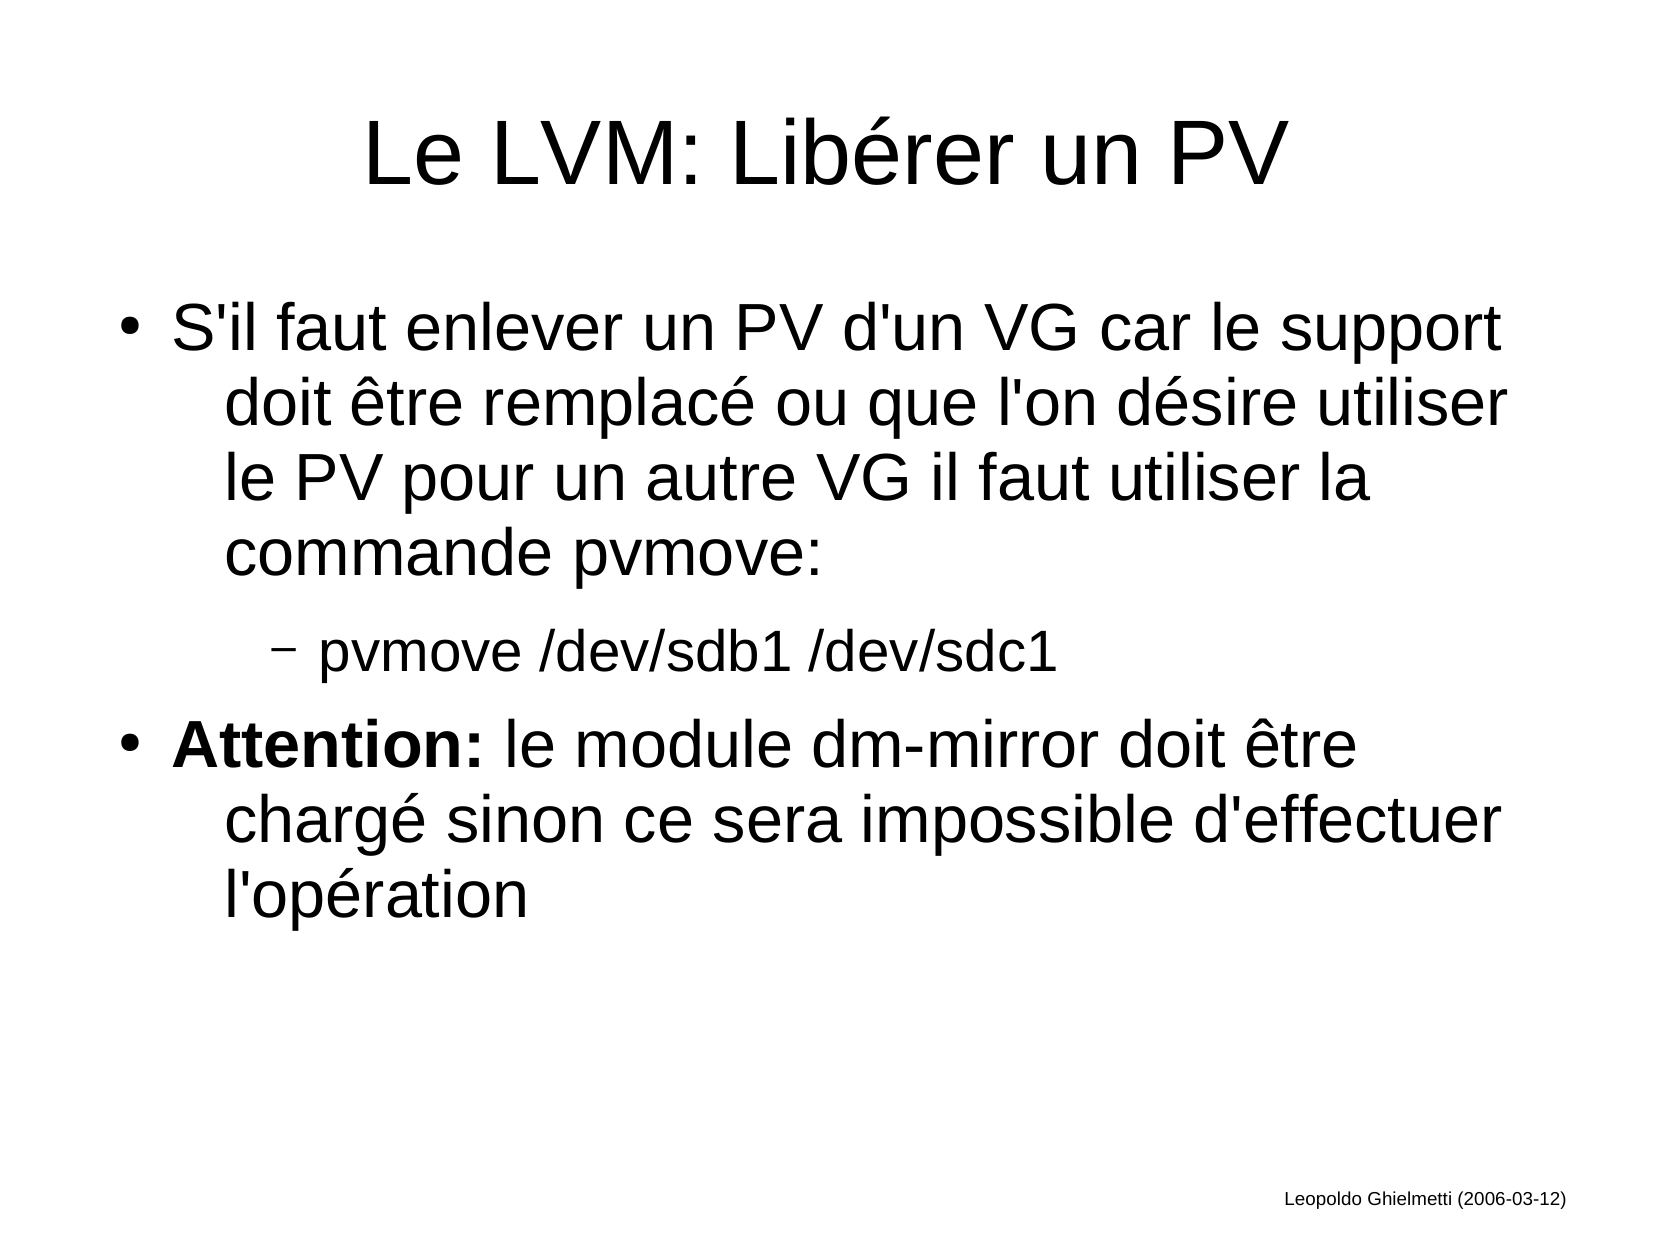

# Le LVM: Libérer un PV
S'il faut enlever un PV d'un VG car le support doit être remplacé ou que l'on désire utiliser le PV pour un autre VG il faut utiliser la commande pvmove:
pvmove /dev/sdb1 /dev/sdc1
Attention: le module dm-mirror doit être chargé sinon ce sera impossible d'effectuer l'opération
Leopoldo Ghielmetti (2006-03-12)